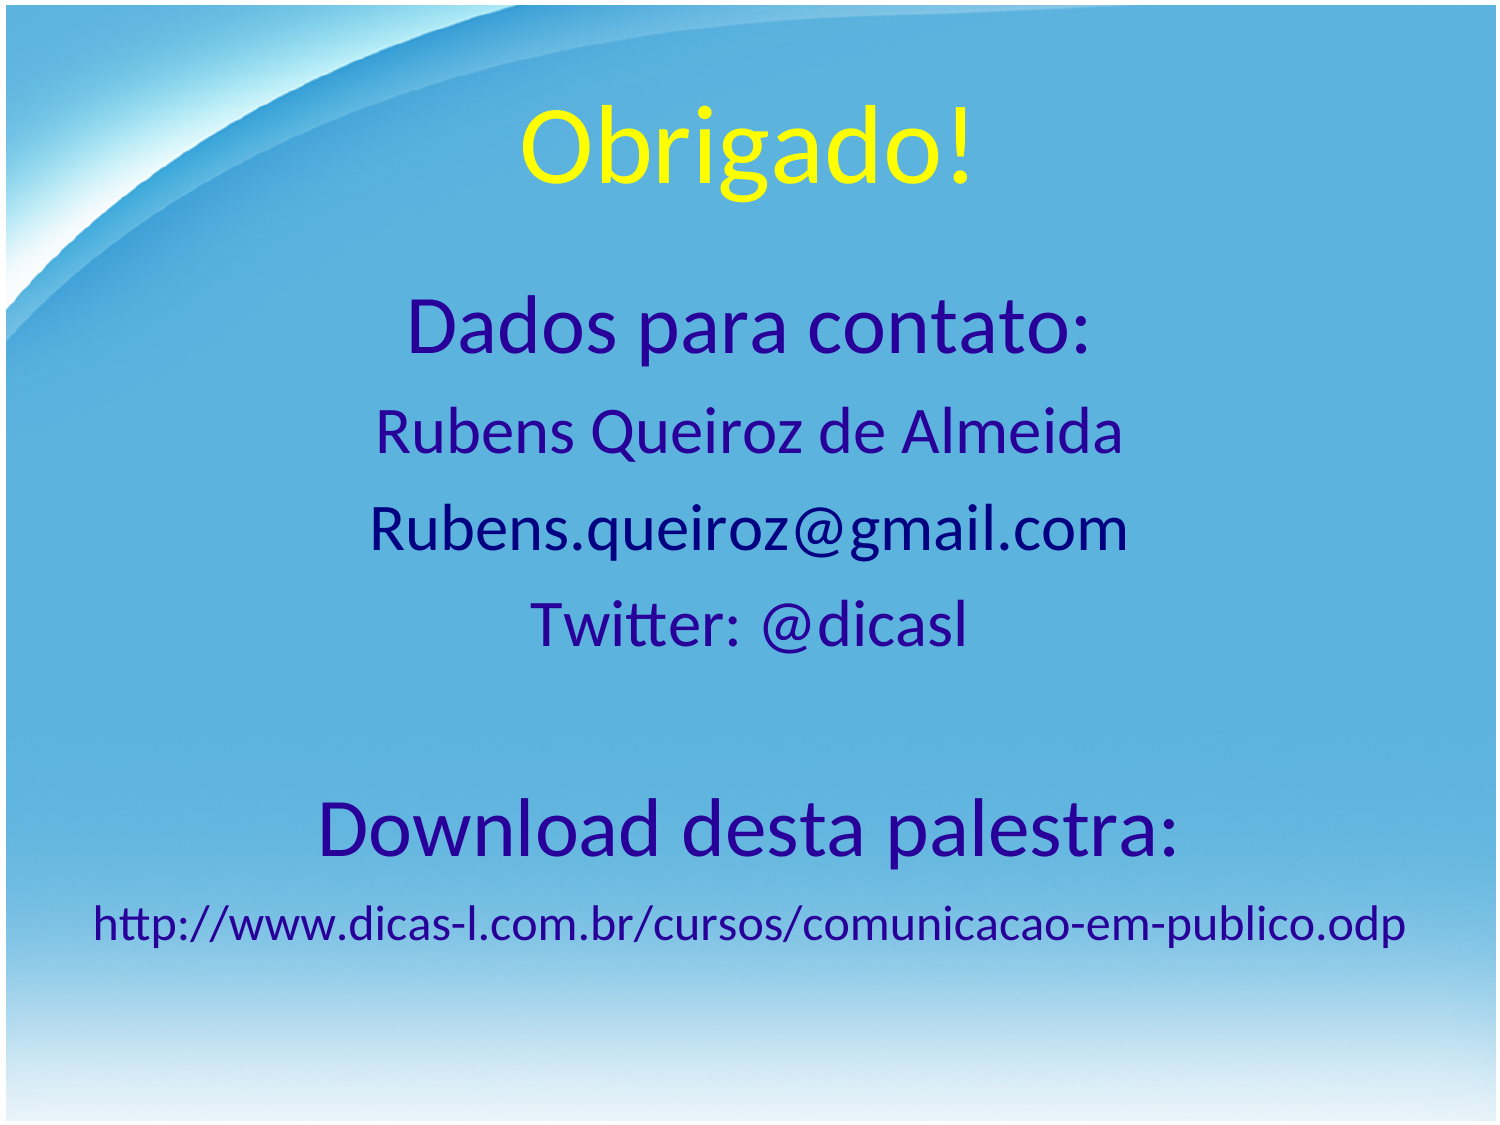

# Obrigado!
Dados para contato:
Rubens Queiroz de Almeida
Rubens.queiroz@gmail.com
Twitter: @dicasl
Download desta palestra:
http://www.dicas-l.com.br/cursos/comunicacao-em-publico.odp